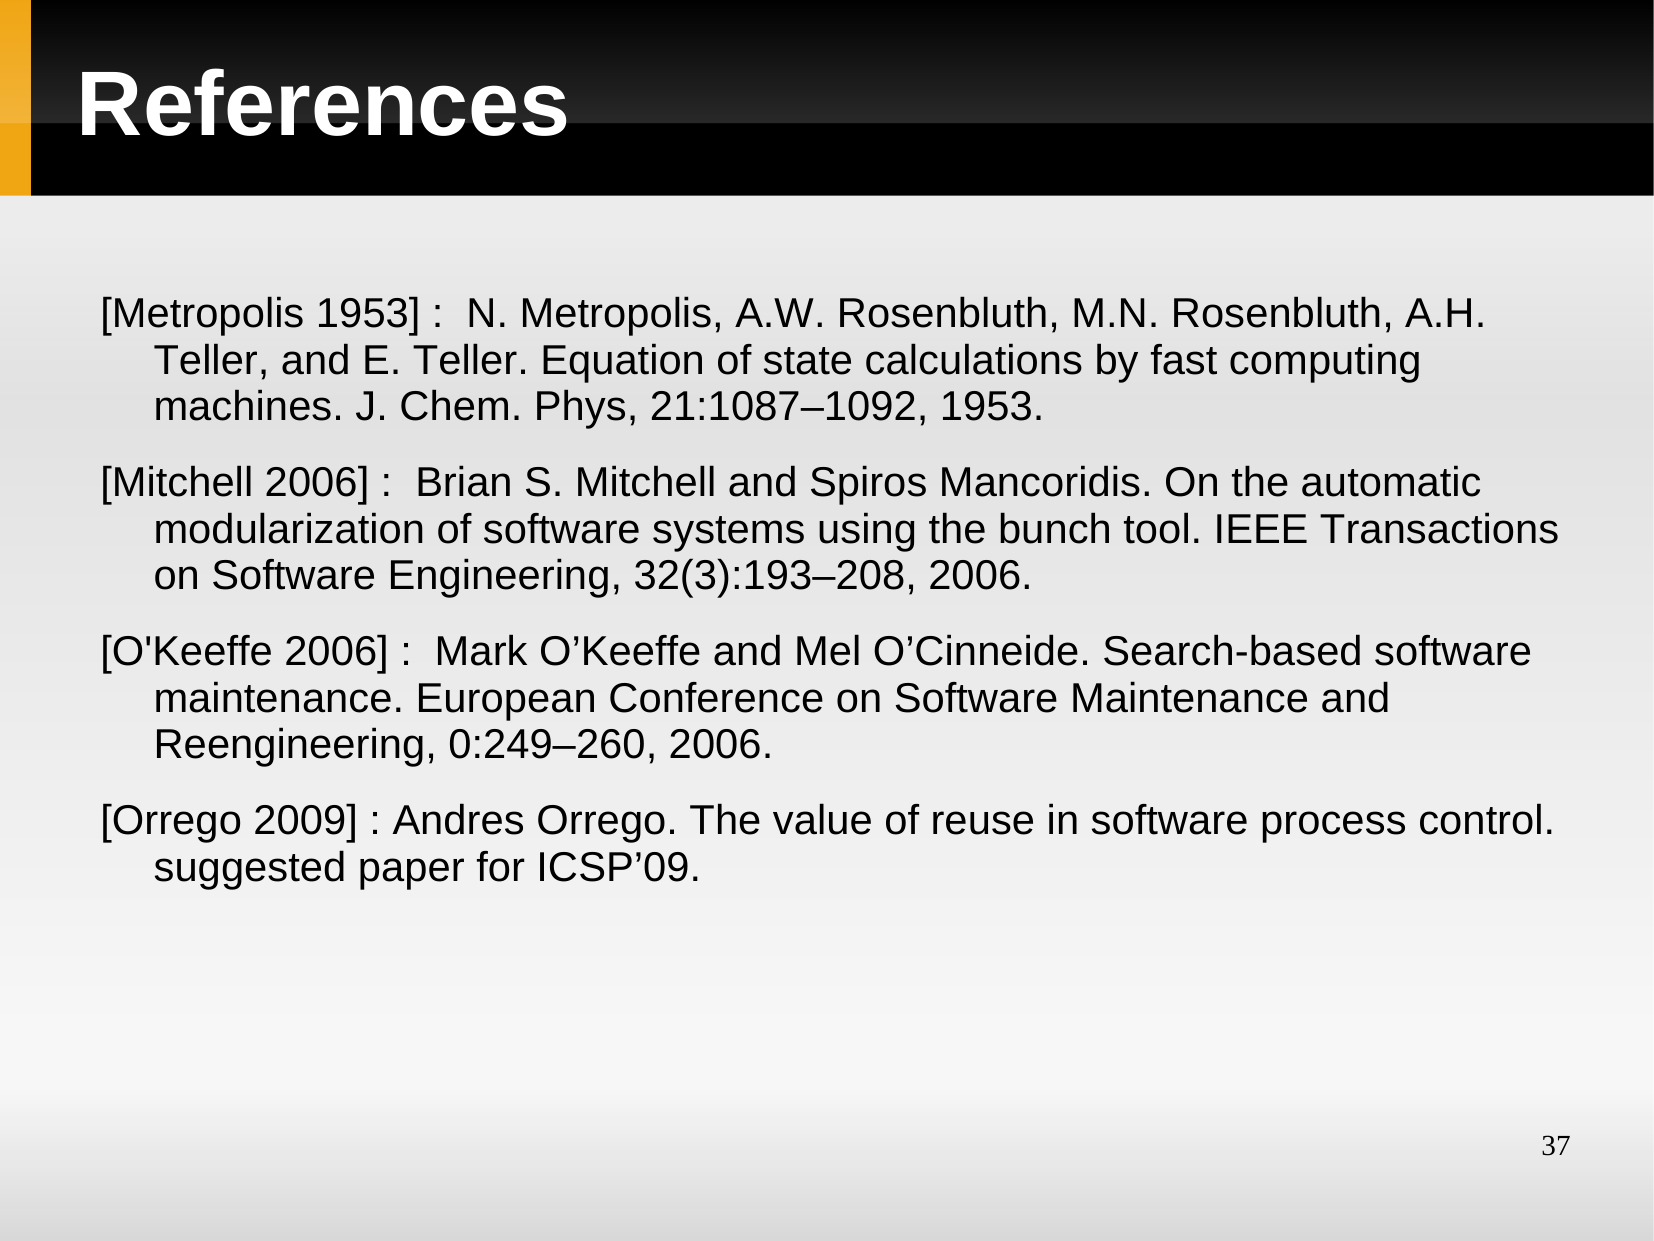

# References
[Metropolis 1953] : N. Metropolis, A.W. Rosenbluth, M.N. Rosenbluth, A.H. Teller, and E. Teller. Equation of state calculations by fast computing machines. J. Chem. Phys, 21:1087–1092, 1953.
[Mitchell 2006] : Brian S. Mitchell and Spiros Mancoridis. On the automatic modularization of software systems using the bunch tool. IEEE Transactions on Software Engineering, 32(3):193–208, 2006.
[O'Keeffe 2006] : Mark O’Keeffe and Mel O’Cinneide. Search-based software maintenance. European Conference on Software Maintenance and Reengineering, 0:249–260, 2006.
[Orrego 2009] : Andres Orrego. The value of reuse in software process control. suggested paper for ICSP’09.
37